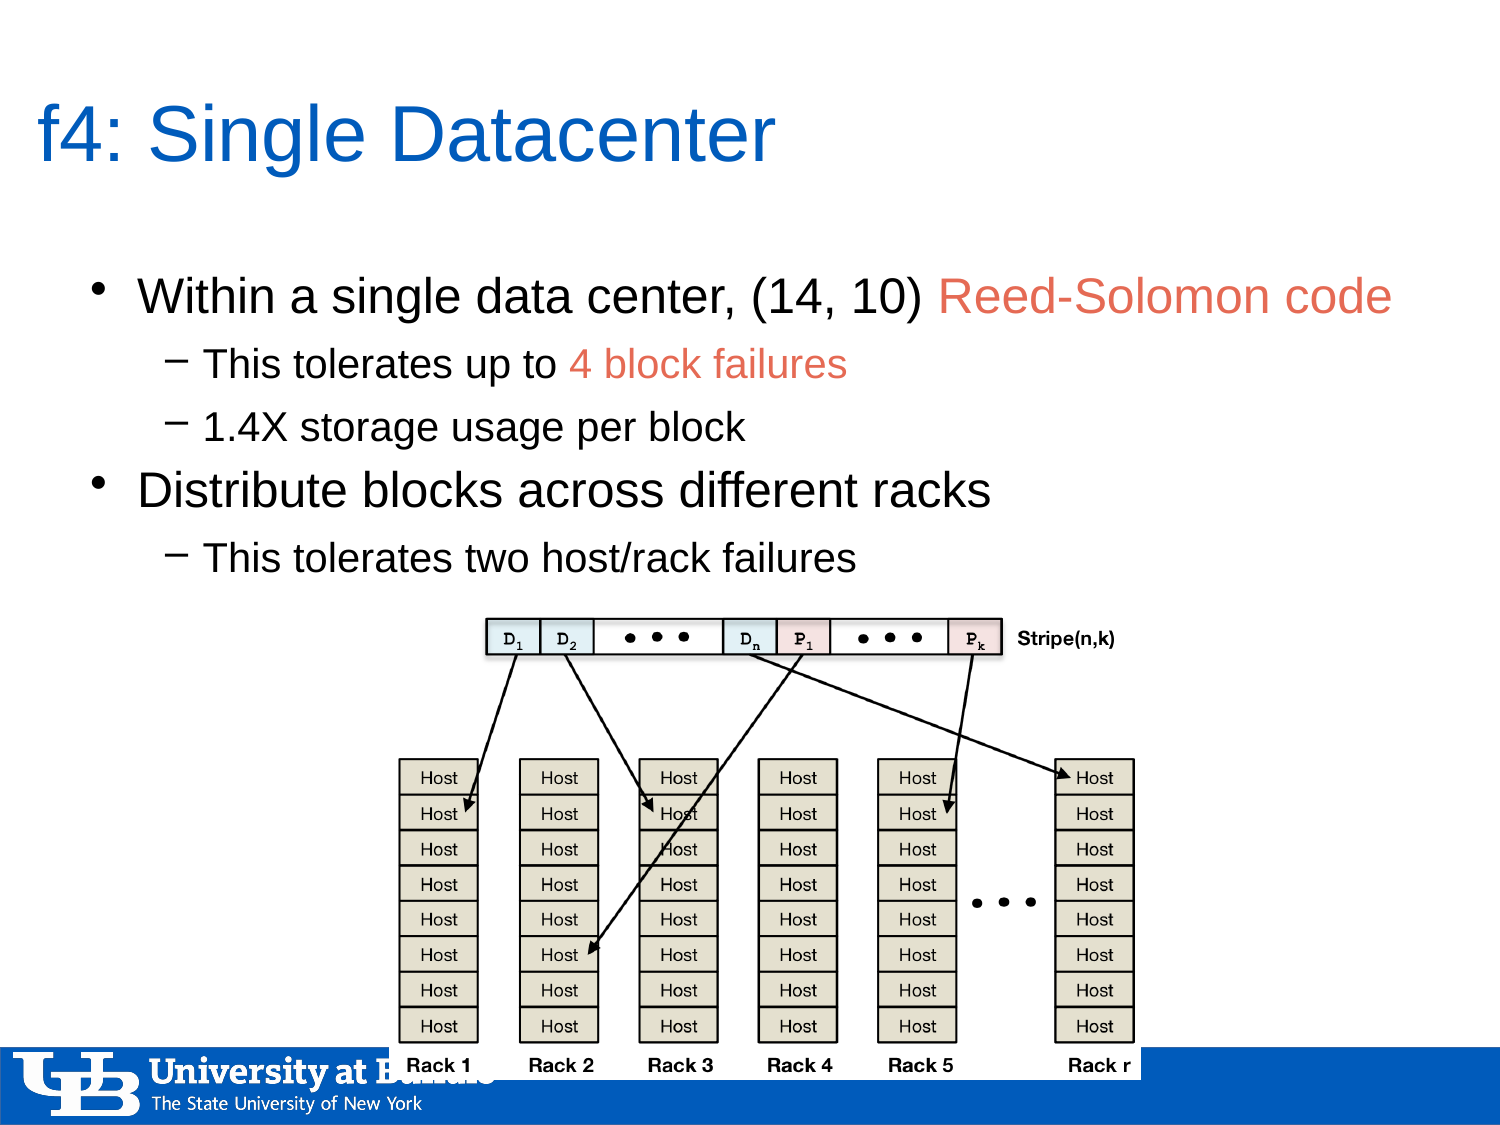

# f4: Single Datacenter
Within a single data center, (14, 10) Reed-Solomon code
This tolerates up to 4 block failures
1.4X storage usage per block
Distribute blocks across different racks
This tolerates two host/rack failures